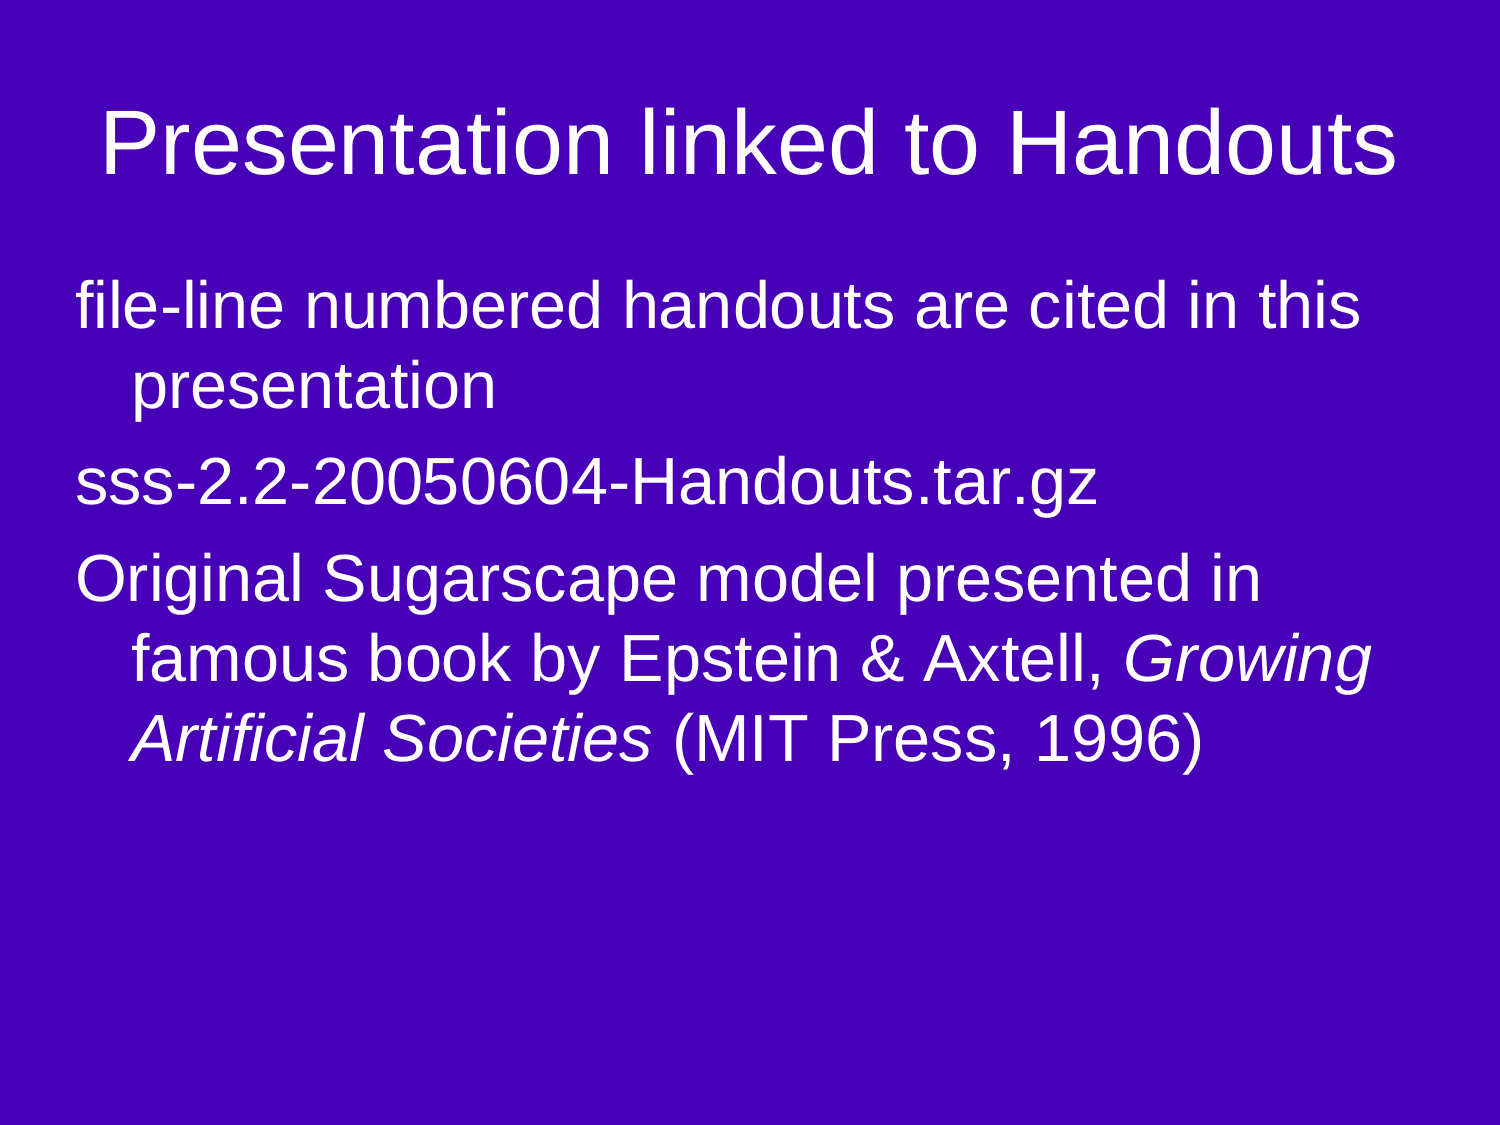

# Presentation linked to Handouts
file-line numbered handouts are cited in this presentation
sss-2.2-20050604-Handouts.tar.gz
Original Sugarscape model presented in famous book by Epstein & Axtell, Growing Artificial Societies (MIT Press, 1996)